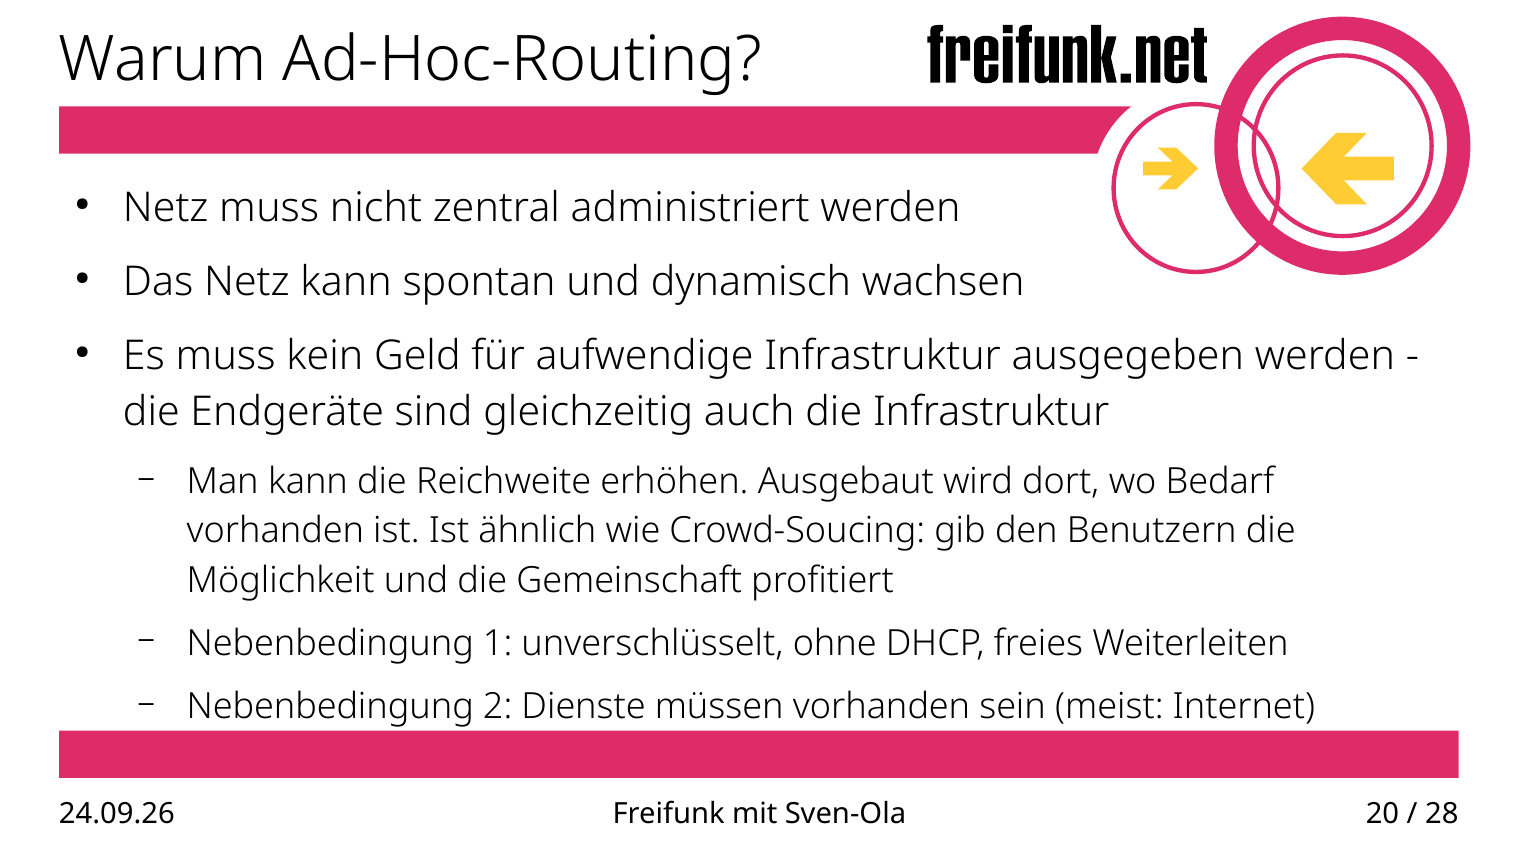

# Warum Ad-Hoc-Routing?
Netz muss nicht zentral administriert werden
Das Netz kann spontan und dynamisch wachsen
Es muss kein Geld für aufwendige Infrastruktur ausgegeben werden - die Endgeräte sind gleichzeitig auch die Infrastruktur
Man kann die Reichweite erhöhen. Ausgebaut wird dort, wo Bedarf vorhanden ist. Ist ähnlich wie Crowd-Soucing: gib den Benutzern die Möglichkeit und die Gemeinschaft profitiert
Nebenbedingung 1: unverschlüsselt, ohne DHCP, freies Weiterleiten
Nebenbedingung 2: Dienste müssen vorhanden sein (meist: Internet)
Freifunk mit Sven-Ola
20